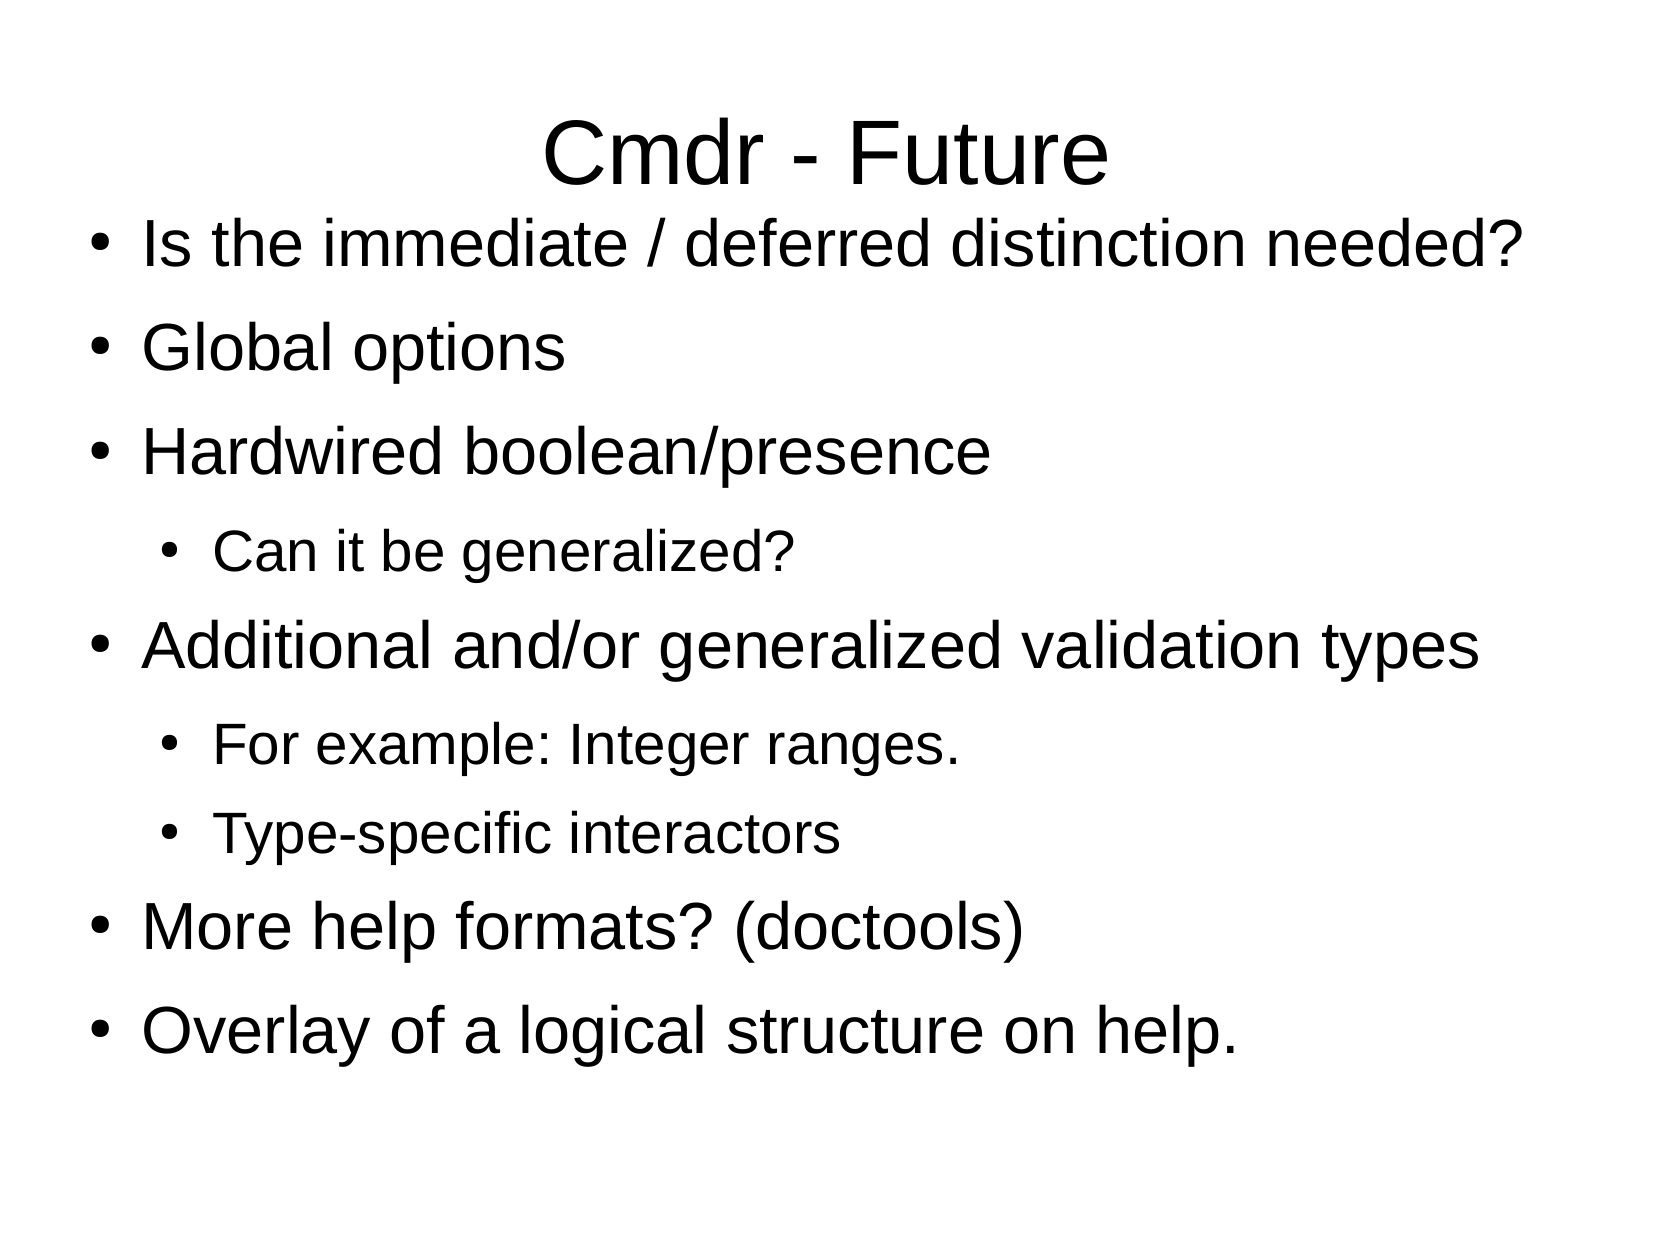

# Cmdr - Future
Is the immediate / deferred distinction needed?
Global options
Hardwired boolean/presence
Can it be generalized?
Additional and/or generalized validation types
For example: Integer ranges.
Type-specific interactors
More help formats? (doctools)
Overlay of a logical structure on help.